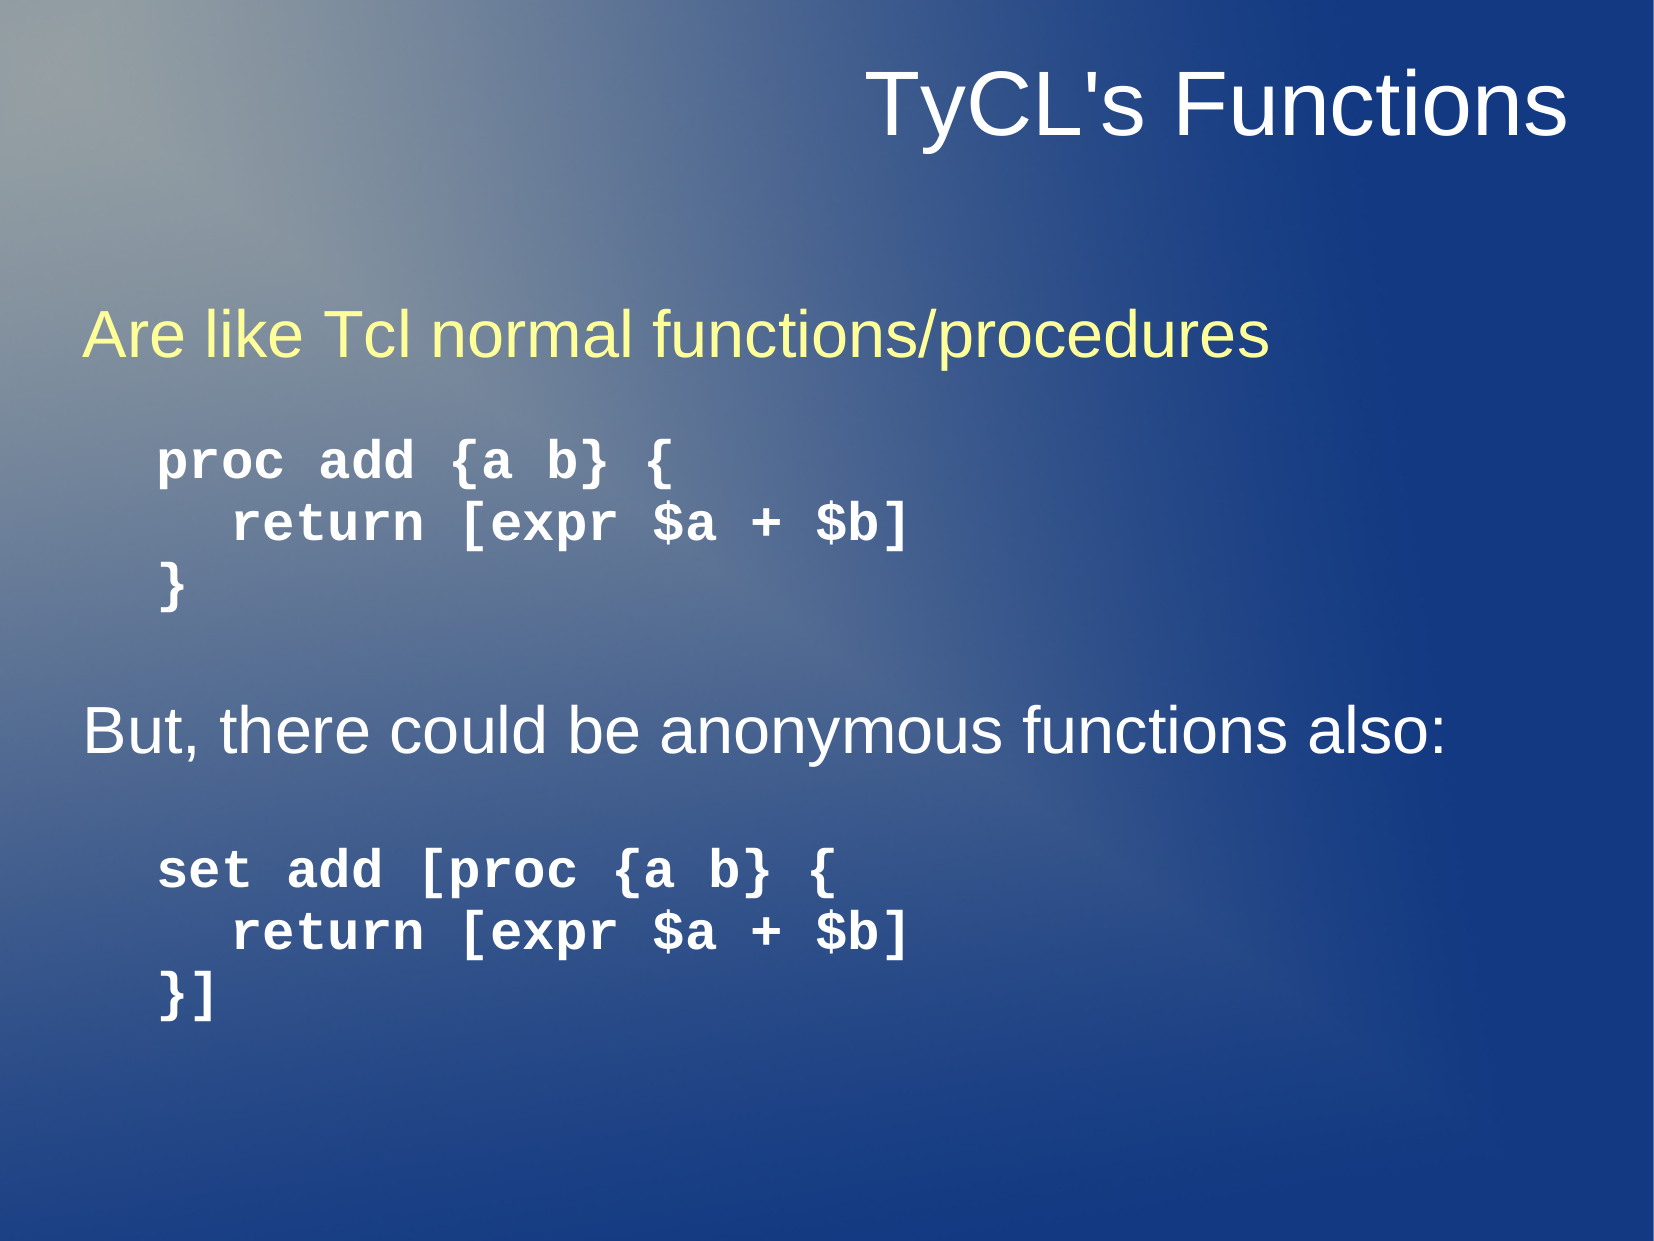

TyCL's Functions
# Are like Tcl normal functions/procedures
	proc add {a b} {
		return [expr $a + $b]
	}
But, there could be anonymous functions also:
	set add [proc {a b} {
		return [expr $a + $b]
	}]